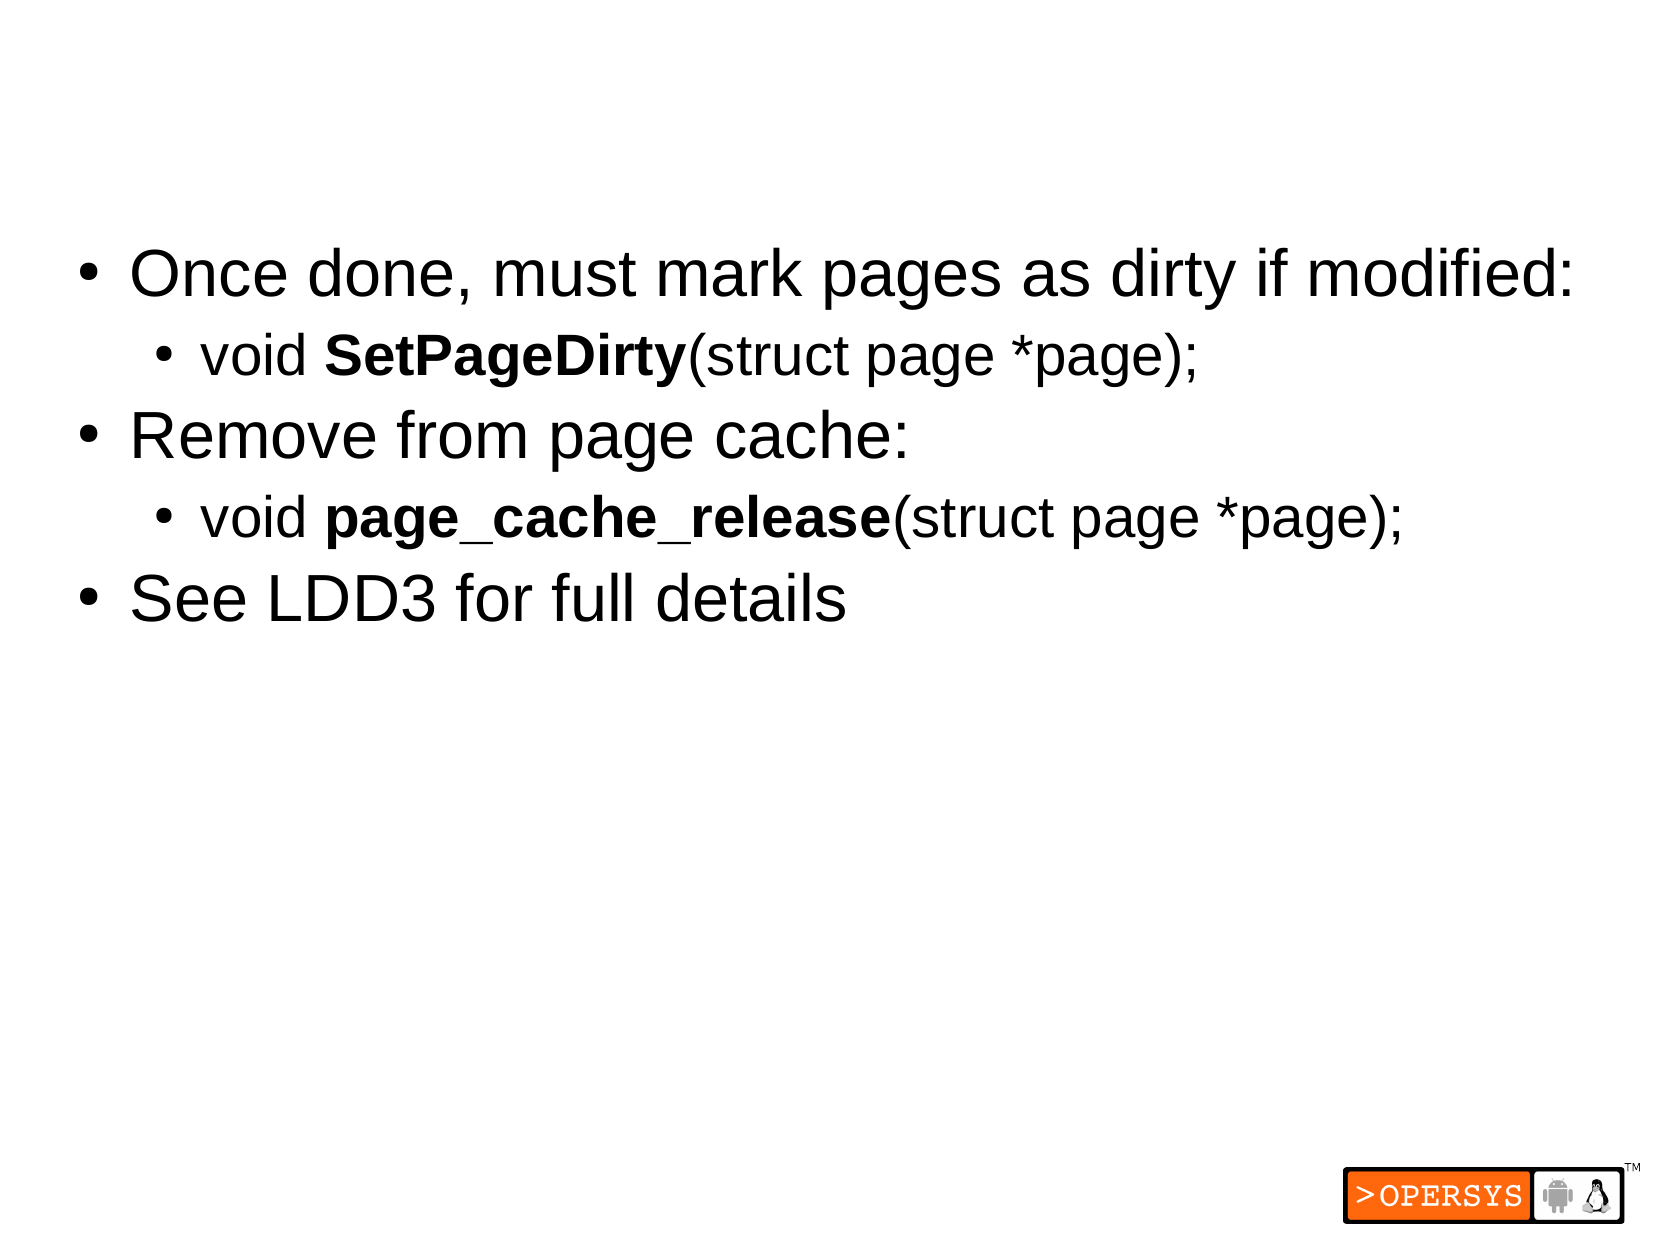

# Once done, must mark pages as dirty if modified:
void SetPageDirty(struct page *page);
Remove from page cache:
void page_cache_release(struct page *page);
See LDD3 for full details